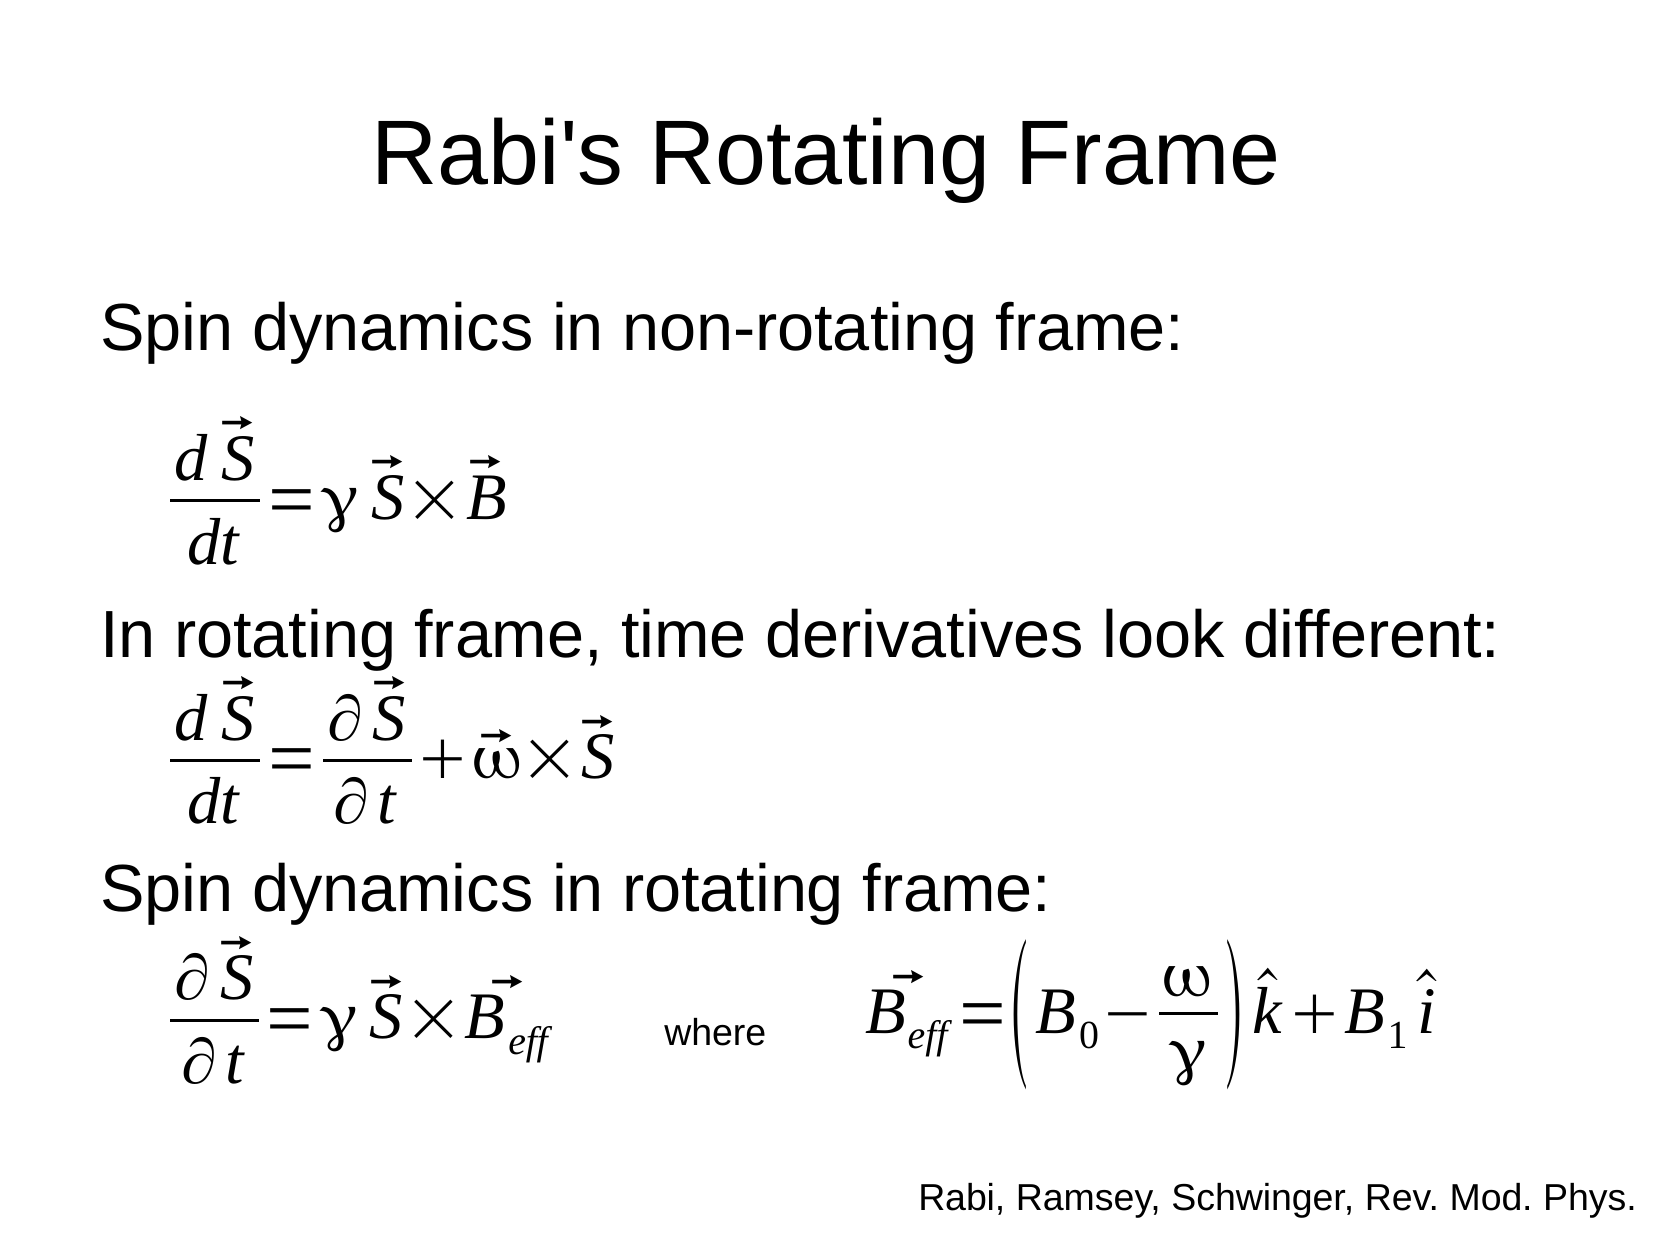

# Rabi's Rotating Frame
Spin dynamics in non-rotating frame:
In rotating frame, time derivatives look different:
Spin dynamics in rotating frame:
where
Rabi, Ramsey, Schwinger, Rev. Mod. Phys.